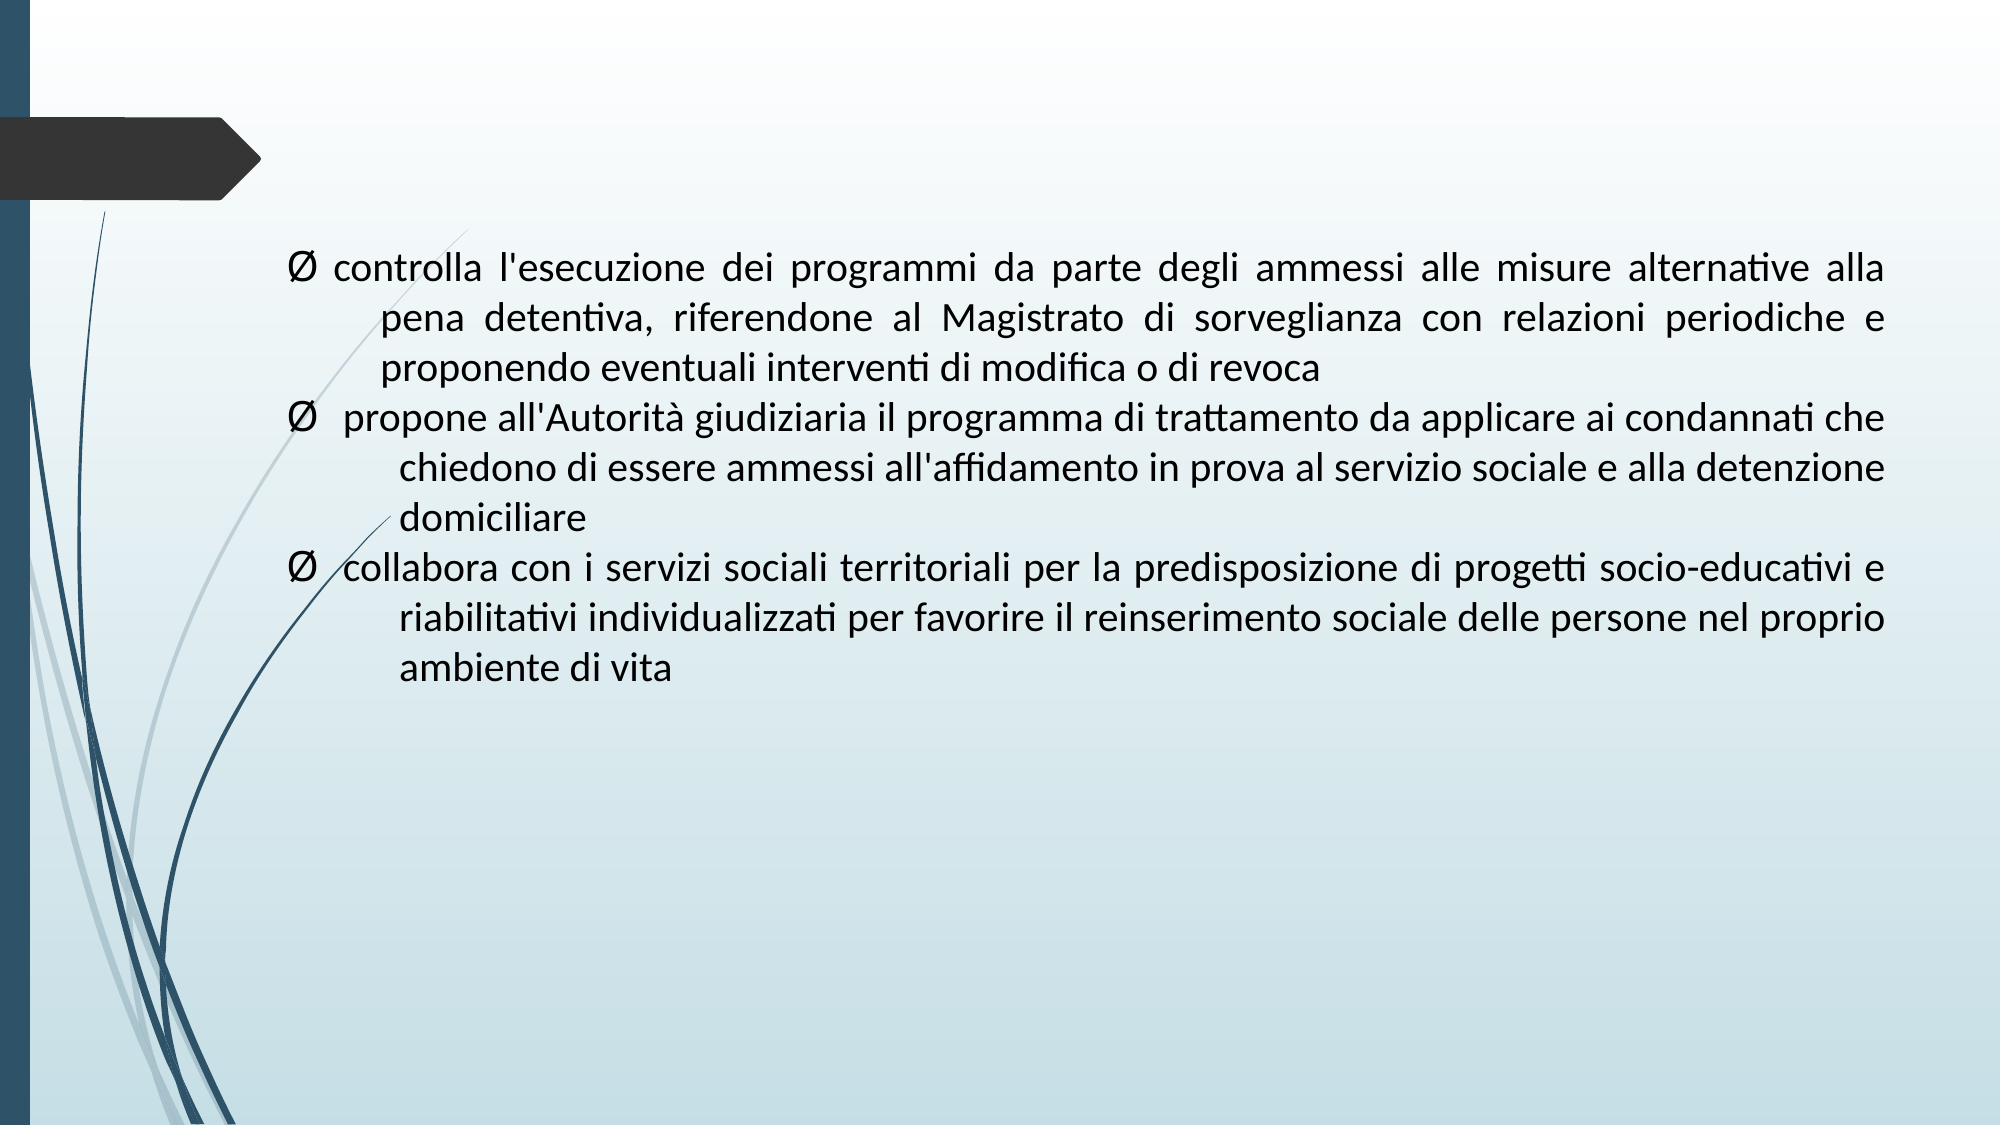

controlla l'esecuzione dei programmi da parte degli ammessi alle misure alternative alla pena detentiva, riferendone al Magistrato di sorveglianza con relazioni periodiche e proponendo eventuali interventi di modifica o di revoca
propone all'Autorità giudiziaria il programma di trattamento da applicare ai condannati che chiedono di essere ammessi all'affidamento in prova al servizio sociale e alla detenzione domiciliare
collabora con i servizi sociali territoriali per la predisposizione di progetti socio-educativi e riabilitativi individualizzati per favorire il reinserimento sociale delle persone nel proprio ambiente di vita